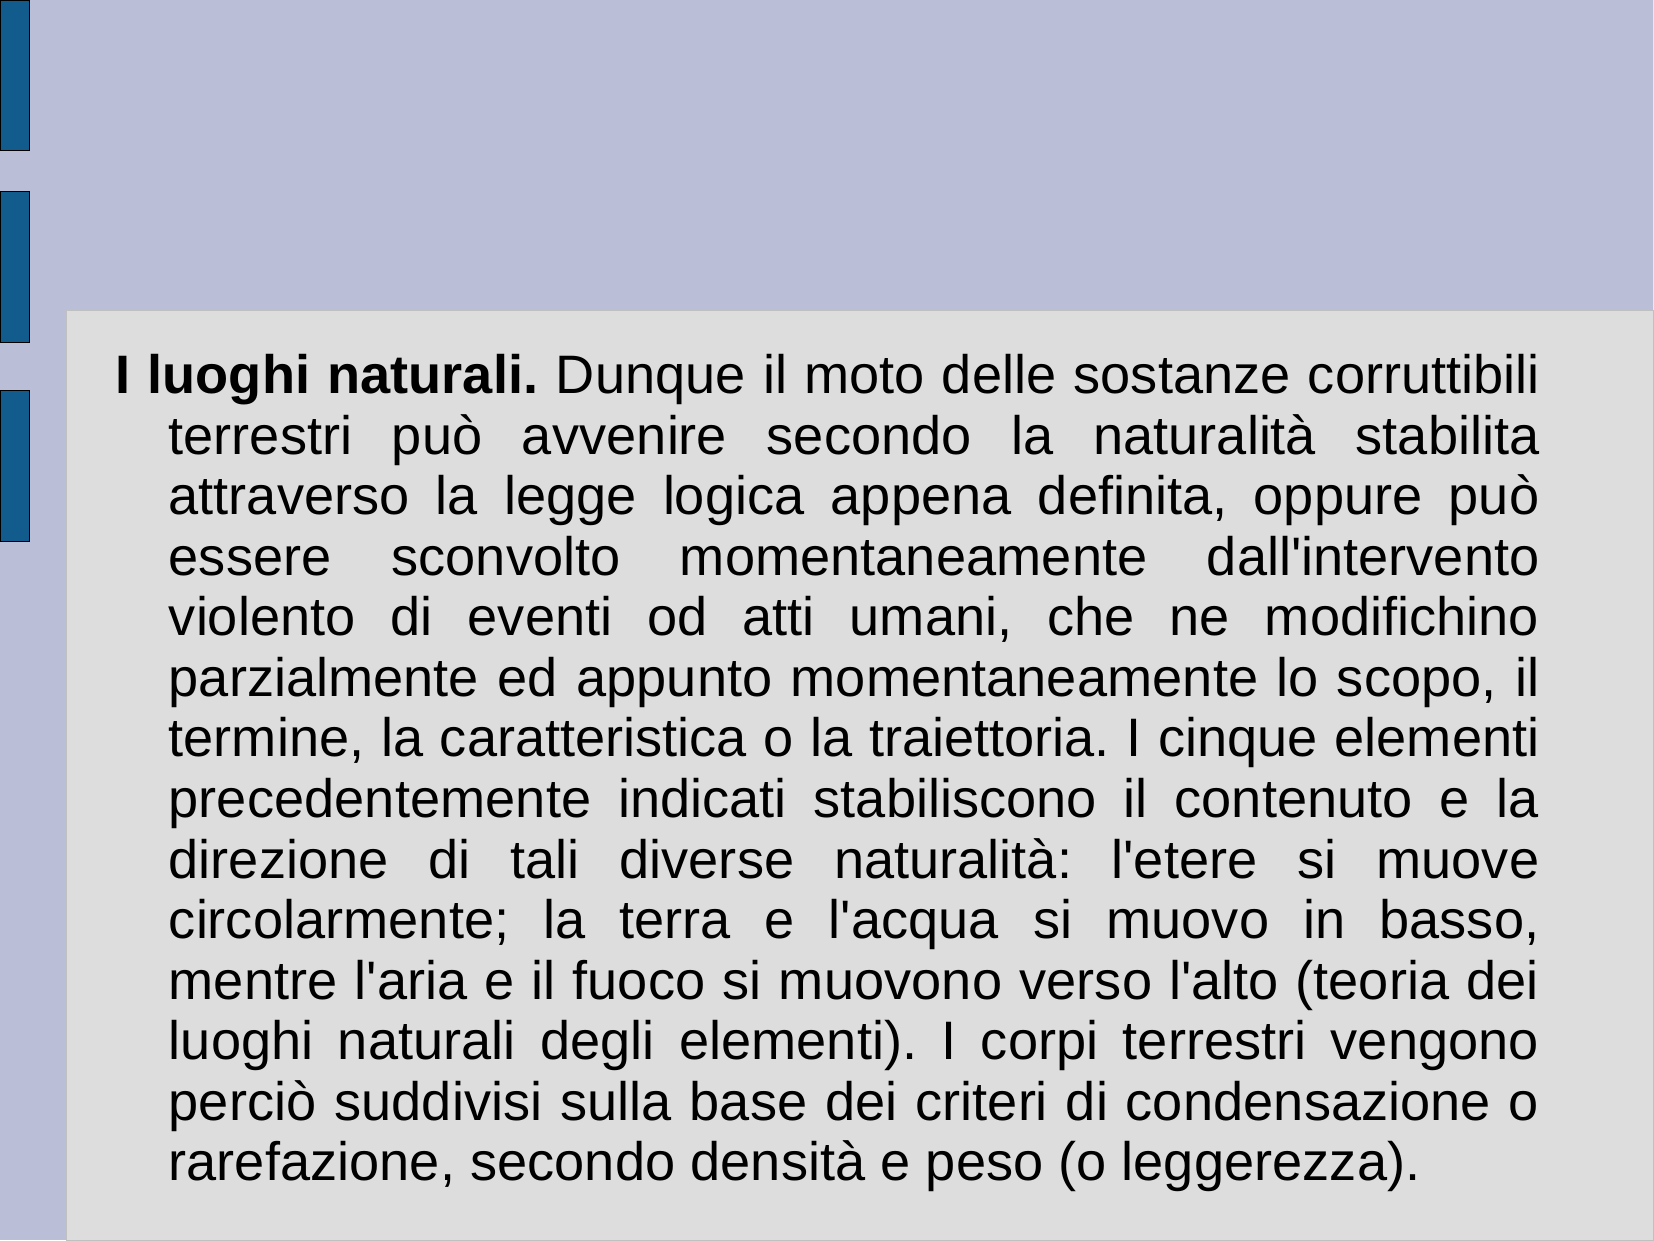

#
I luoghi naturali. Dunque il moto delle sostanze corruttibili terrestri può avvenire secondo la naturalità stabilita attraverso la legge logica appena definita, oppure può essere sconvolto momentaneamente dall'intervento violento di eventi od atti umani, che ne modifichino parzialmente ed appunto momentaneamente lo scopo, il termine, la caratteristica o la traiettoria. I cinque elementi precedentemente indicati stabiliscono il contenuto e la direzione di tali diverse naturalità: l'etere si muove circolarmente; la terra e l'acqua si muovo in basso, mentre l'aria e il fuoco si muovono verso l'alto (teoria dei luoghi naturali degli elementi). I corpi terrestri vengono perciò suddivisi sulla base dei criteri di condensazione o rarefazione, secondo densità e peso (o leggerezza).